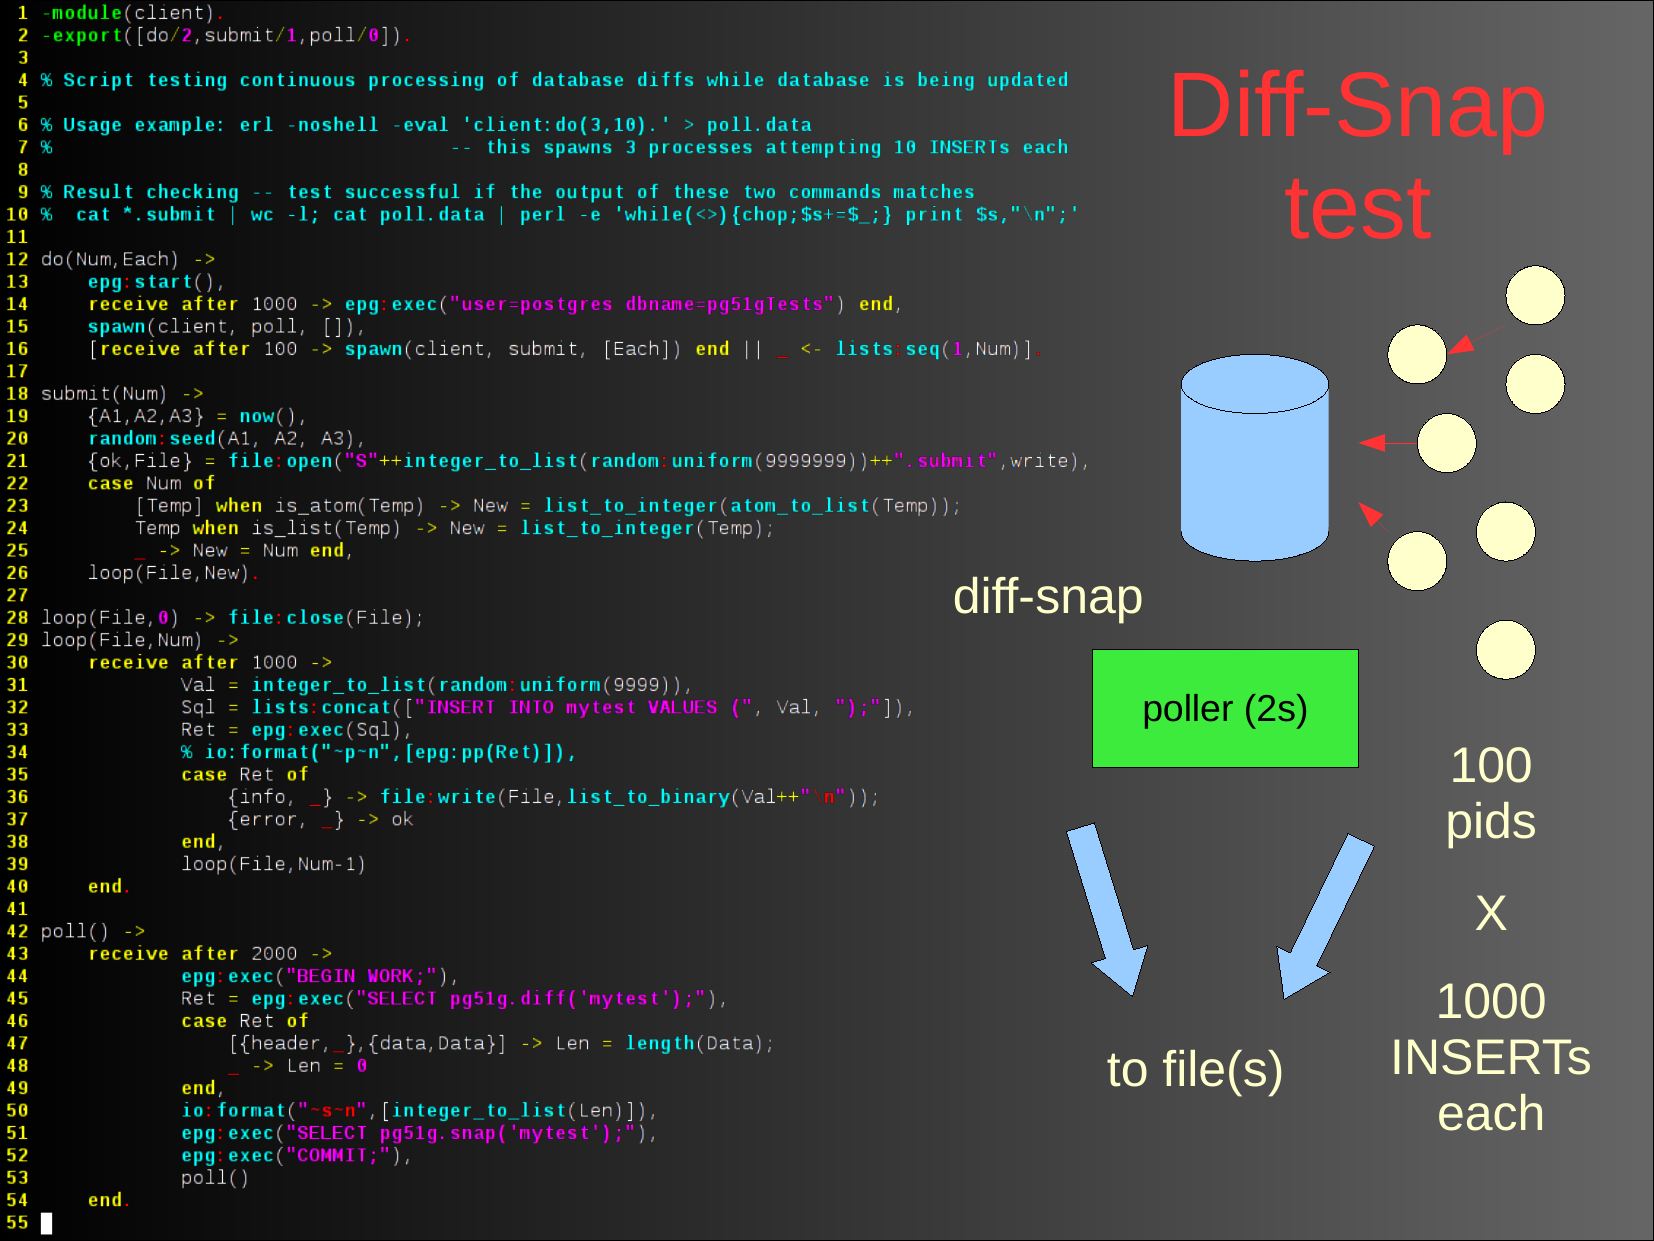

Diff-Snap
test
diff-snap
poller (2s)
100 pids
X
1000
INSERTs
each
to file(s)